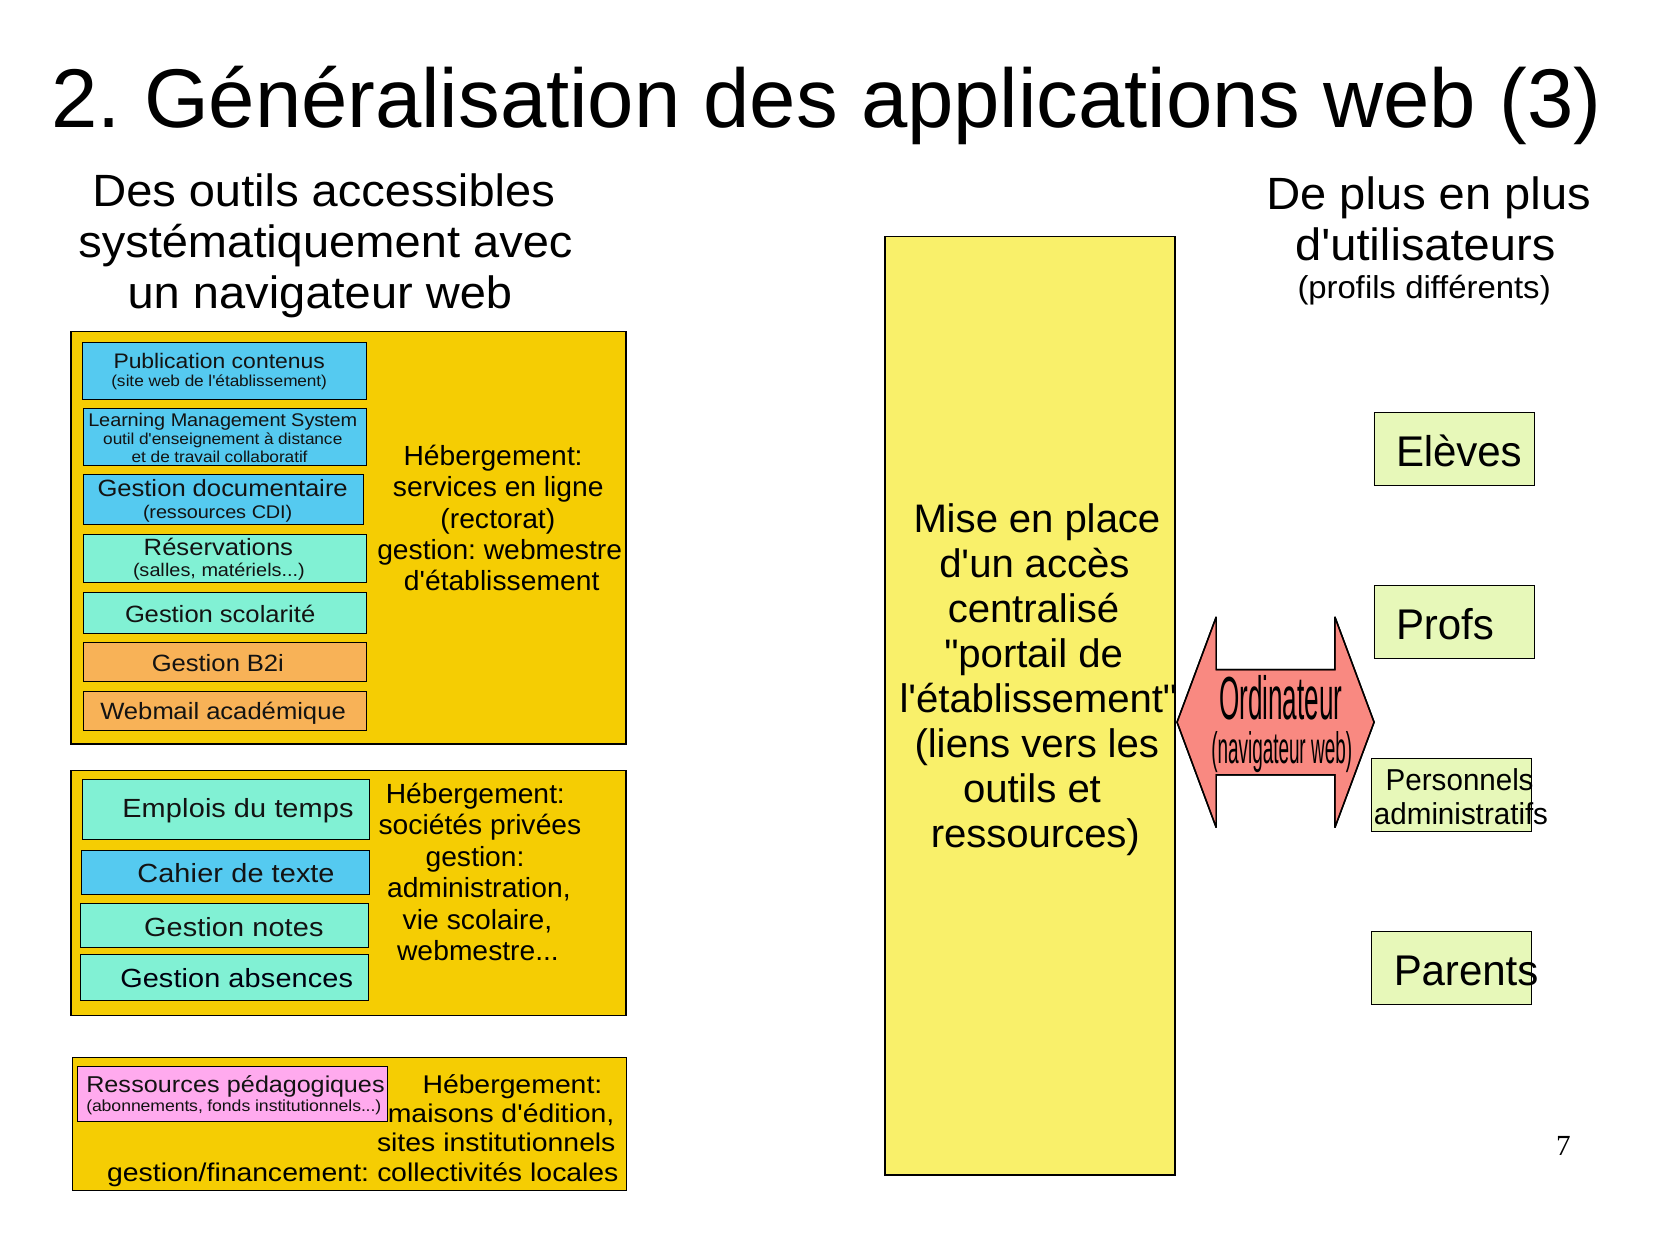

# 2. Généralisation des applications web (3)
Des outils accessibles
De plus en plus
systématiquement avec
d'utilisateurs
un navigateur web
(profils différents)
Publication contenus
(site web de l'établissement)
Learning Management System
Elèves
outil d'enseignement à distance
Hébergement:
et de travail collaboratif
services en ligne
Gestion documentaire
Mise en place
(ressources CDI)
 (rectorat)
Réservations
gestion: webmestre
d'un accès
(salles, matériels...)
 d'établissement
centralisé
Profs
Gestion scolarité
"portail de
Gestion B2i
Ordinateur
l'établissement"
Webmail académique
(liens vers les
(navigateur web)
Personnels
outils et
Hébergement:
Emplois du temps
administratifs
sociétés privées
ressources)
gestion:
Cahier de texte
administration,
vie scolaire,
Gestion notes
webmestre...
Parents
Gestion absences
Hébergement:
Ressources pédagogiques
(abonnements, fonds institutionnels...)
maisons d'édition,
sites institutionnels
7
gestion/financement: collectivités locales